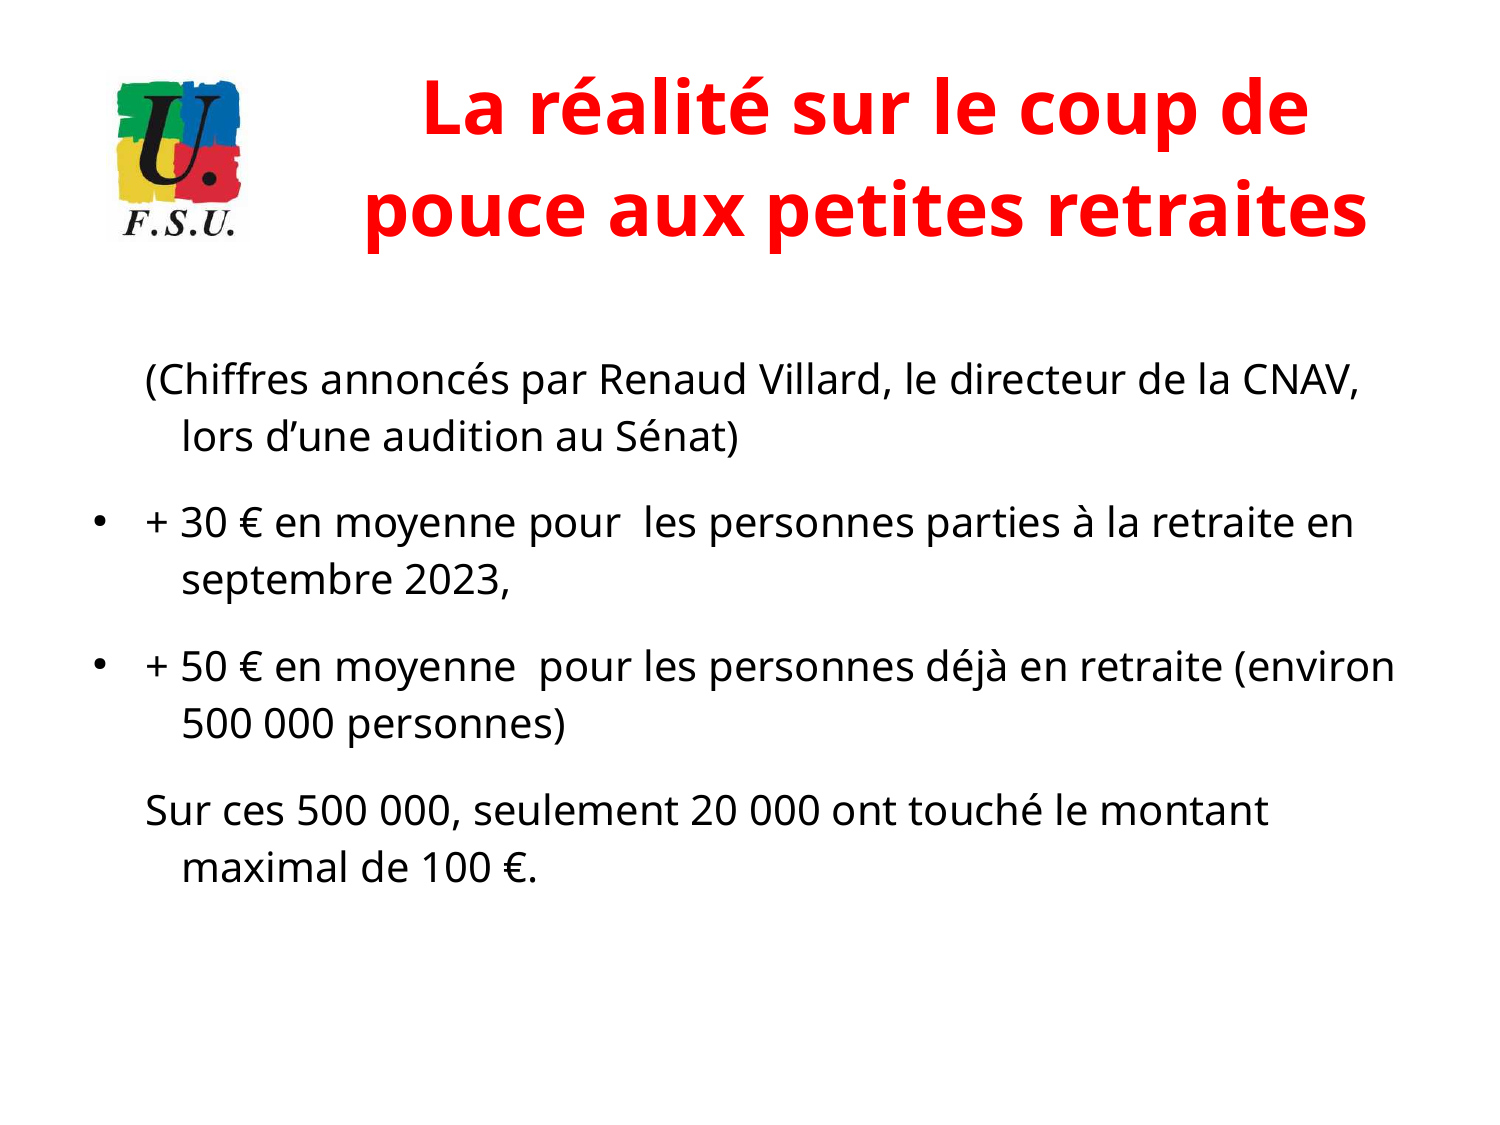

# La réalité sur le coup de pouce aux petites retraites
(Chiffres annoncés par Renaud Villard, le directeur de la CNAV, lors d’une audition au Sénat)
+ 30 € en moyenne pour les personnes parties à la retraite en septembre 2023,
+ 50 € en moyenne pour les personnes déjà en retraite (environ 500 000 personnes)
Sur ces 500 000, seulement 20 000 ont touché le montant maximal de 100 €.